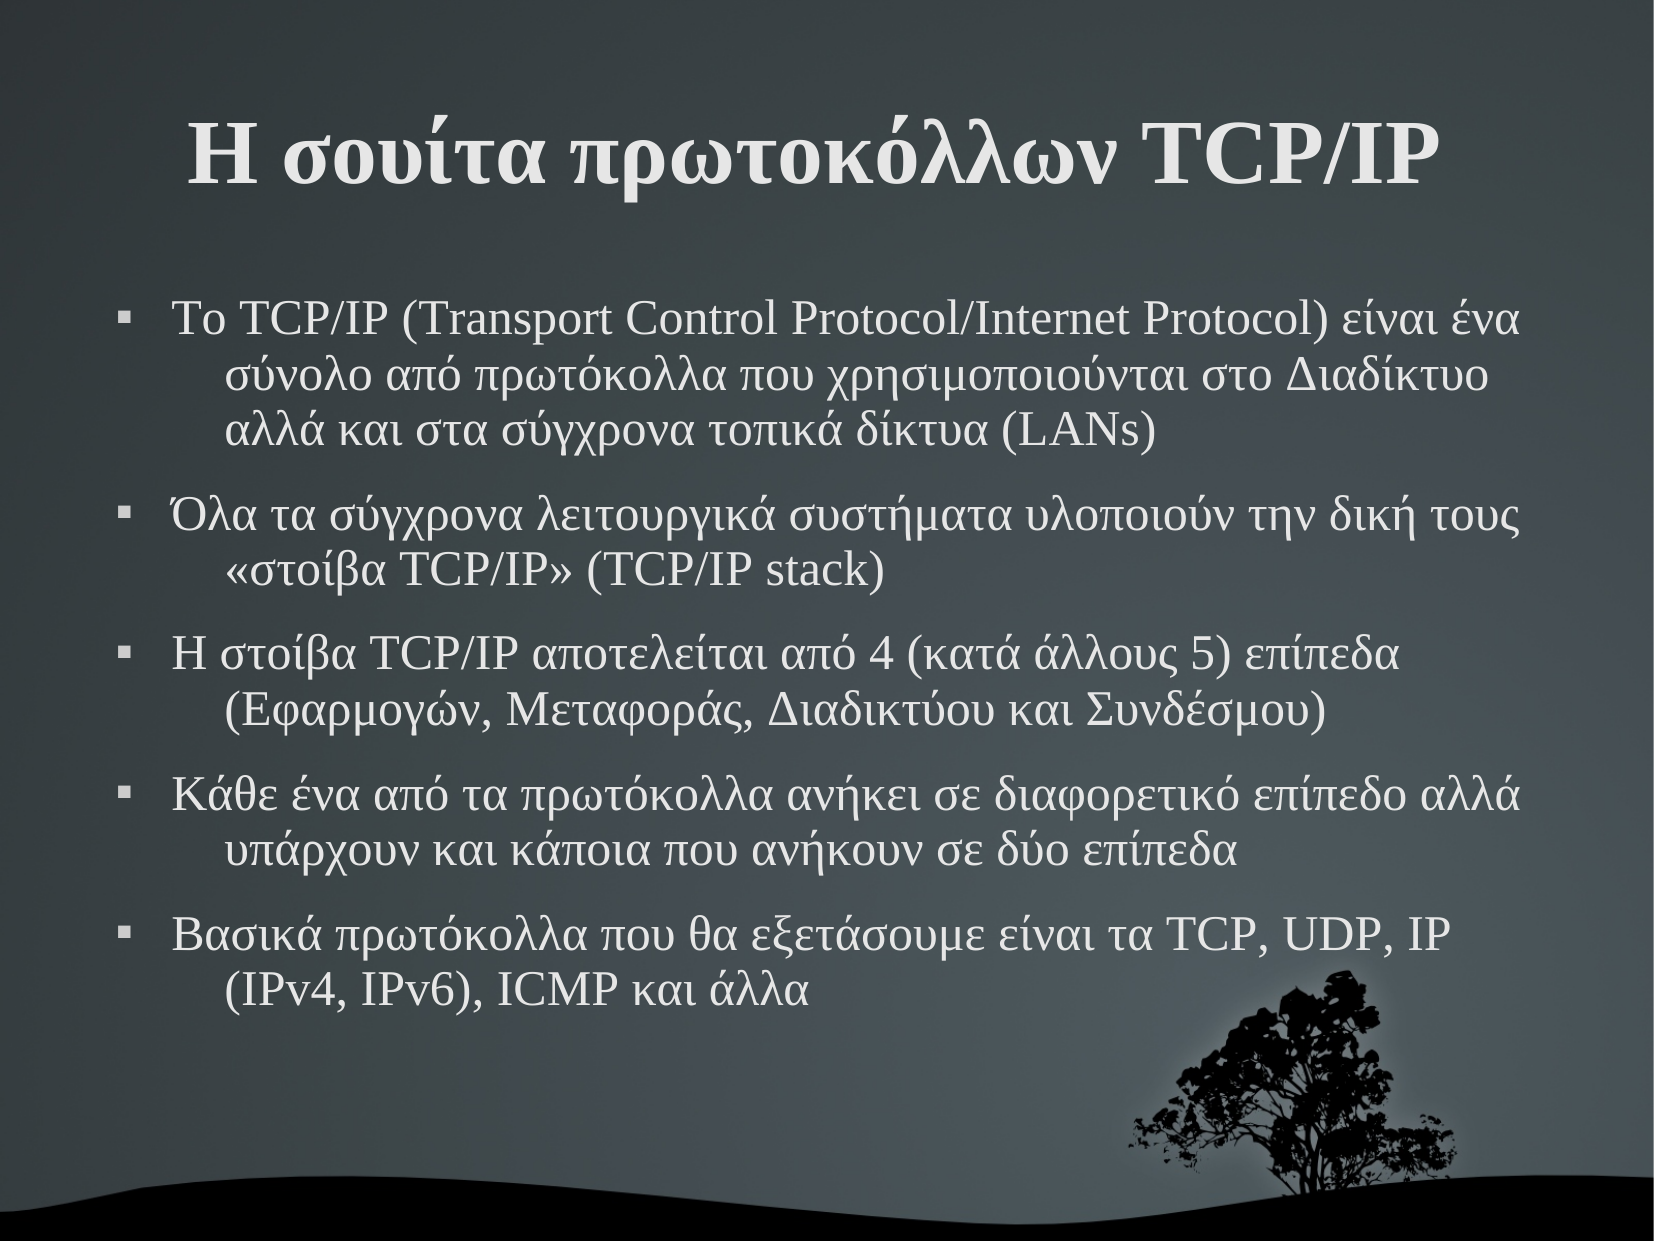

# Η σουίτα πρωτοκόλλων TCP/IP
Το TCP/IP (Transport Control Protocol/Internet Protocol) είναι ένα σύνολο από πρωτόκολλα που χρησιμοποιούνται στο Διαδίκτυο αλλά και στα σύγχρονα τοπικά δίκτυα (LANs)
Όλα τα σύγχρονα λειτουργικά συστήματα υλοποιούν την δική τους «στοίβα TCP/IP» (TCP/IP stack)
Η στοίβα TCP/IP αποτελείται από 4 (κατά άλλους 5) επίπεδα (Εφαρμογών, Μεταφοράς, Διαδικτύου και Συνδέσμου)
Κάθε ένα από τα πρωτόκολλα ανήκει σε διαφορετικό επίπεδο αλλά υπάρχουν και κάποια που ανήκουν σε δύο επίπεδα
Βασικά πρωτόκολλα που θα εξετάσουμε είναι τα TCP, UDP, IP (IPv4, IPv6), ICMP και άλλα